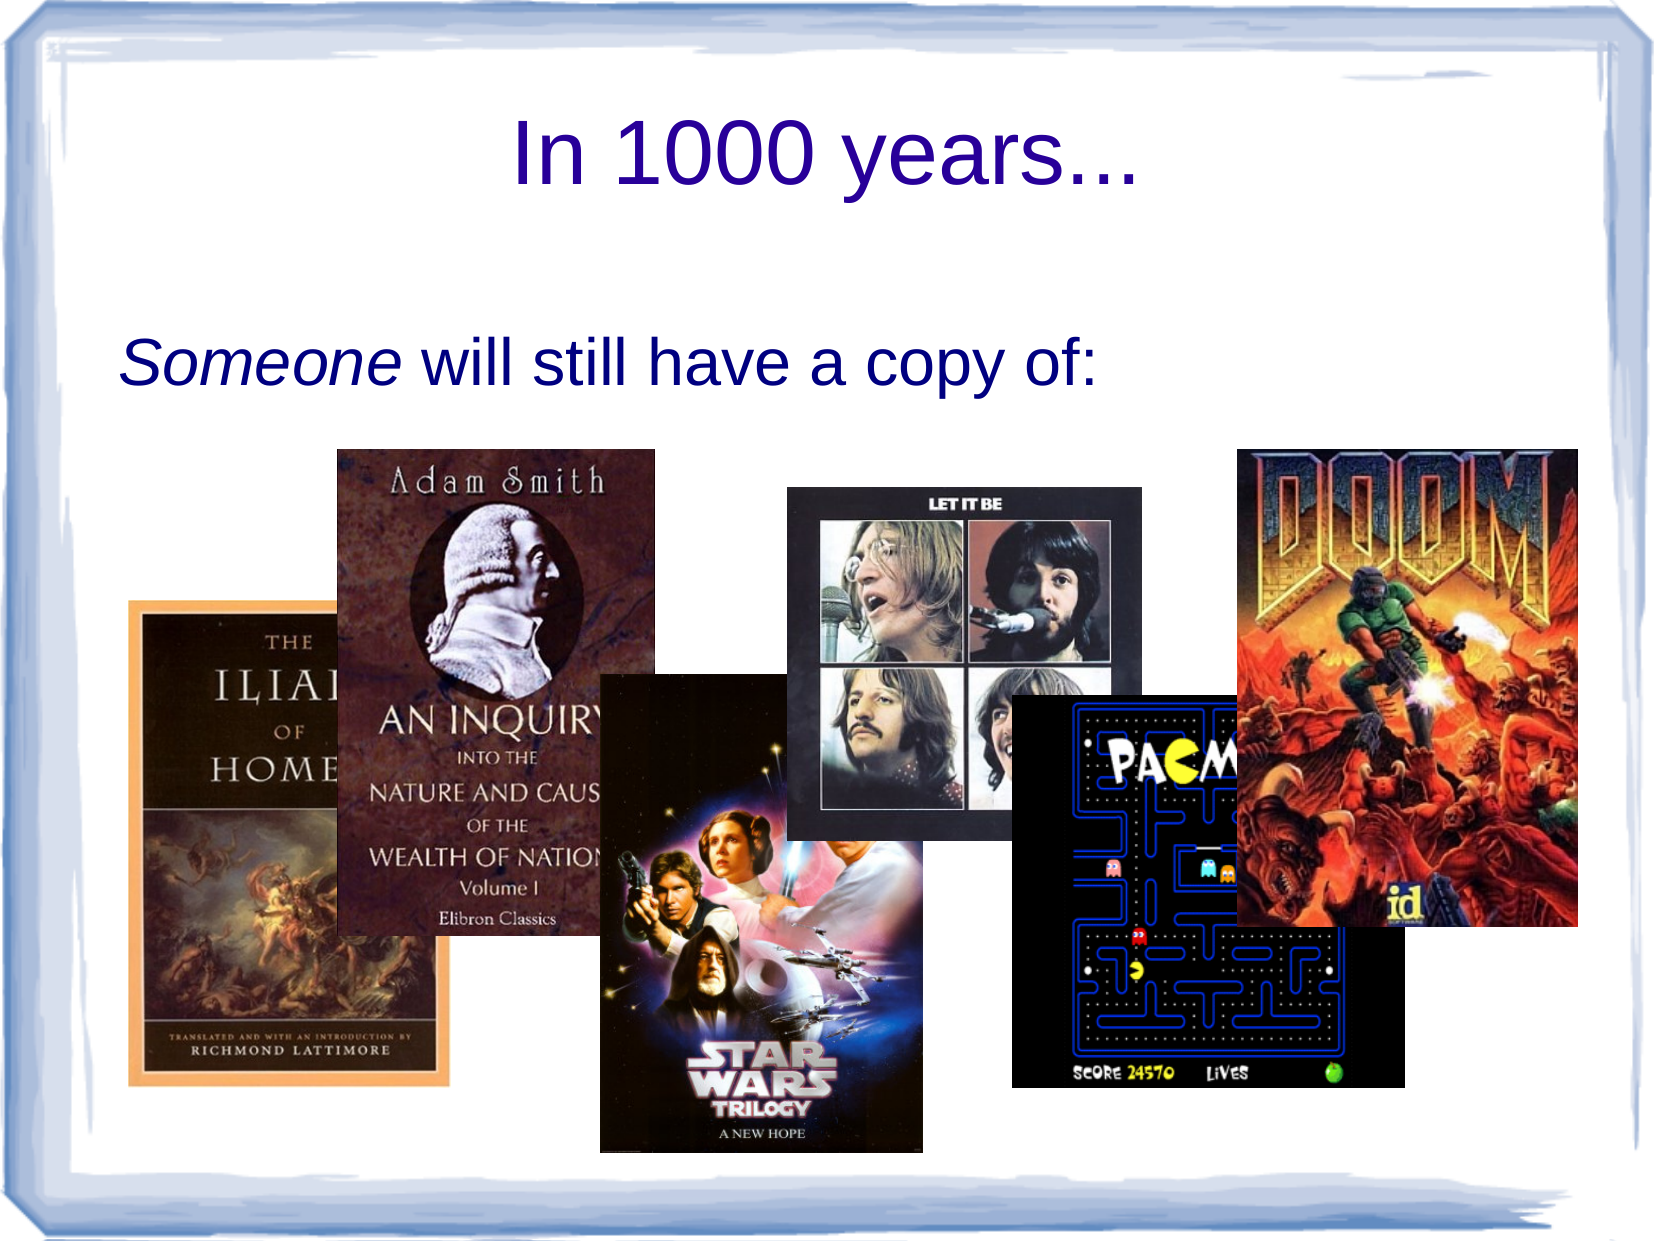

# In 1000 years...
Someone will still have a copy of: